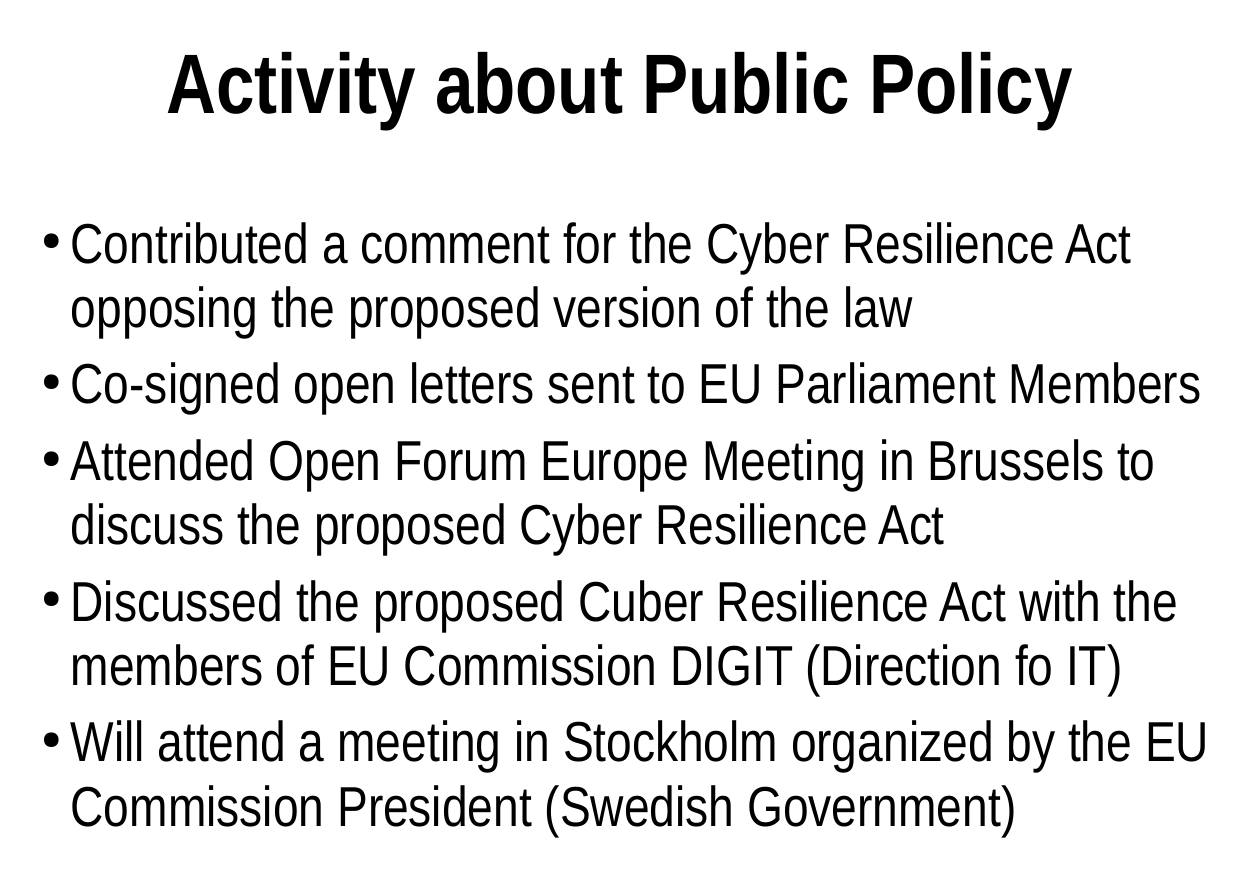

# Activity about Public Policy
Contributed a comment for the Cyber Resilience Act opposing the proposed version of the law
Co-signed open letters sent to EU Parliament Members
Attended Open Forum Europe Meeting in Brussels to discuss the proposed Cyber Resilience Act
Discussed the proposed Cuber Resilience Act with the members of EU Commission DIGIT (Direction fo IT)
Will attend a meeting in Stockholm organized by the EU Commission President (Swedish Government)